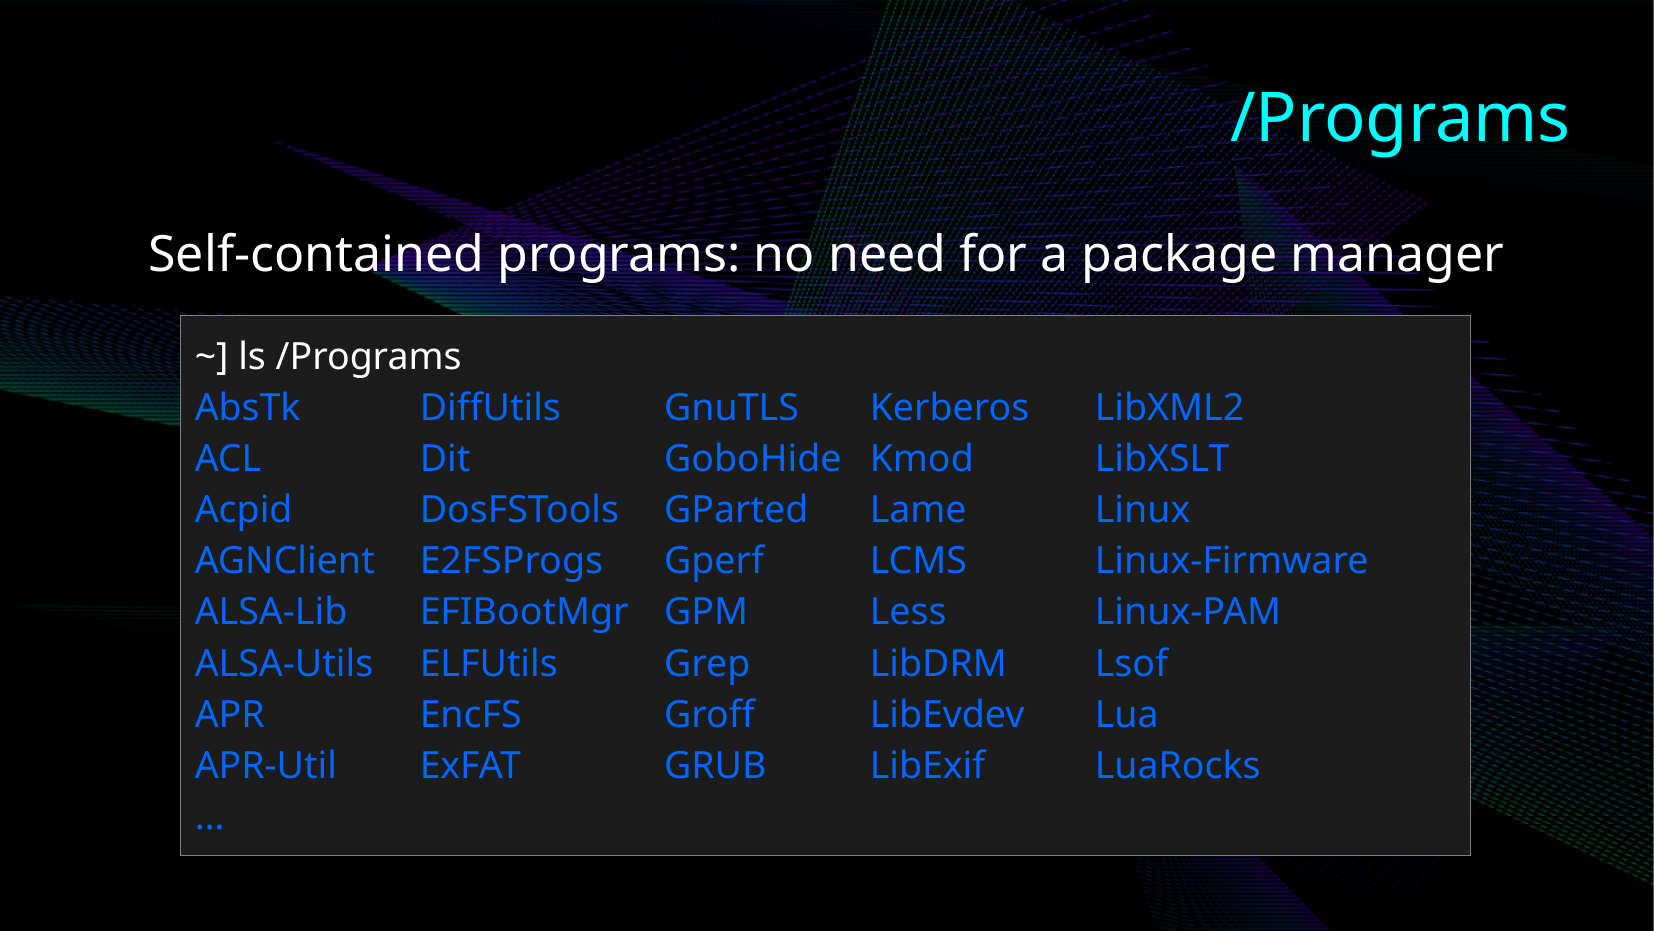

# /Programs
Self-contained programs: no need for a package manager
~] ls /Programs
AbsTk		DiffUtils		 GnuTLS	Kerberos	LibXML2
ACL			Dit			 GoboHide	Kmod	 	LibXSLT
Acpid		DosFSTools	 GParted	Lame		Linux
AGNClient	E2FSProgs	 Gperf		LCMS		Linux-Firmware
ALSA-Lib	EFIBootMgr	 GPM		Less		Linux-PAM
ALSA-Utils	ELFUtils		 Grep		LibDRM		Lsof
APR			EncFS		 Groff		LibEvdev	Lua
APR-Util		ExFAT		 GRUB		LibExif		LuaRocks
…